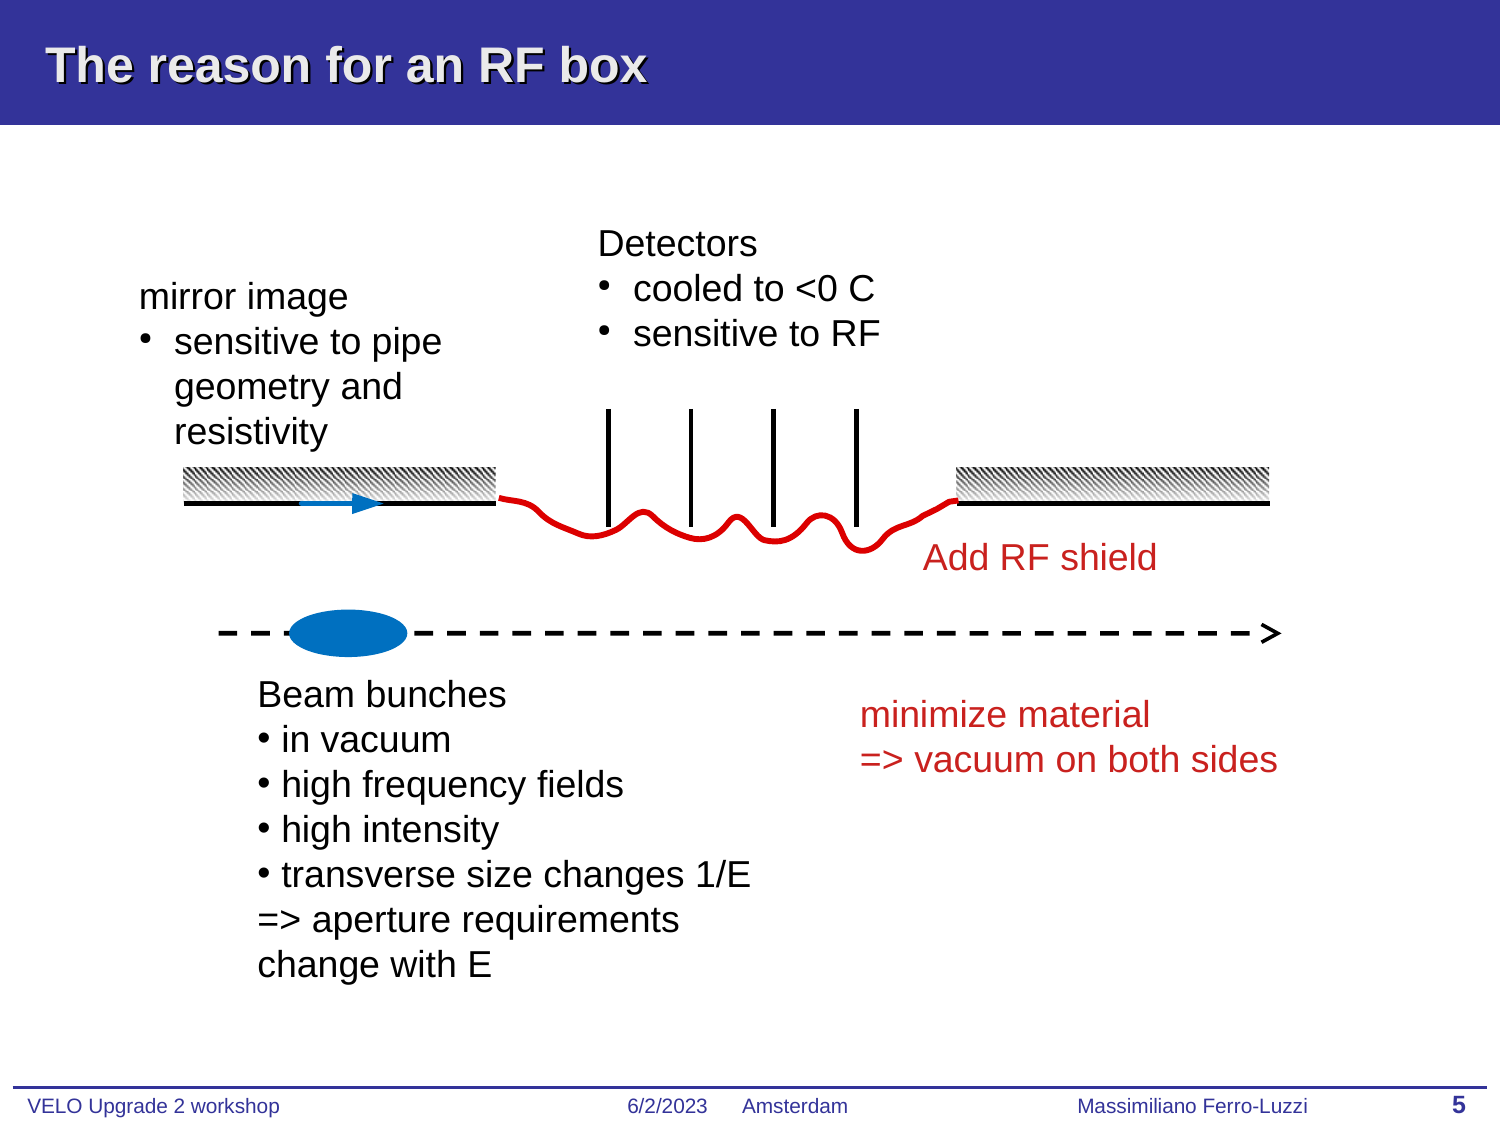

# The reason for an RF box
Detectors
cooled to <0 C
sensitive to RF
mirror image
sensitive to pipe geometry and resistivity
Add RF shield
Beam bunches
 in vacuum
 high frequency fields
 high intensity
 transverse size changes 1/E => aperture requirements change with E
minimize material
=> vacuum on both sides